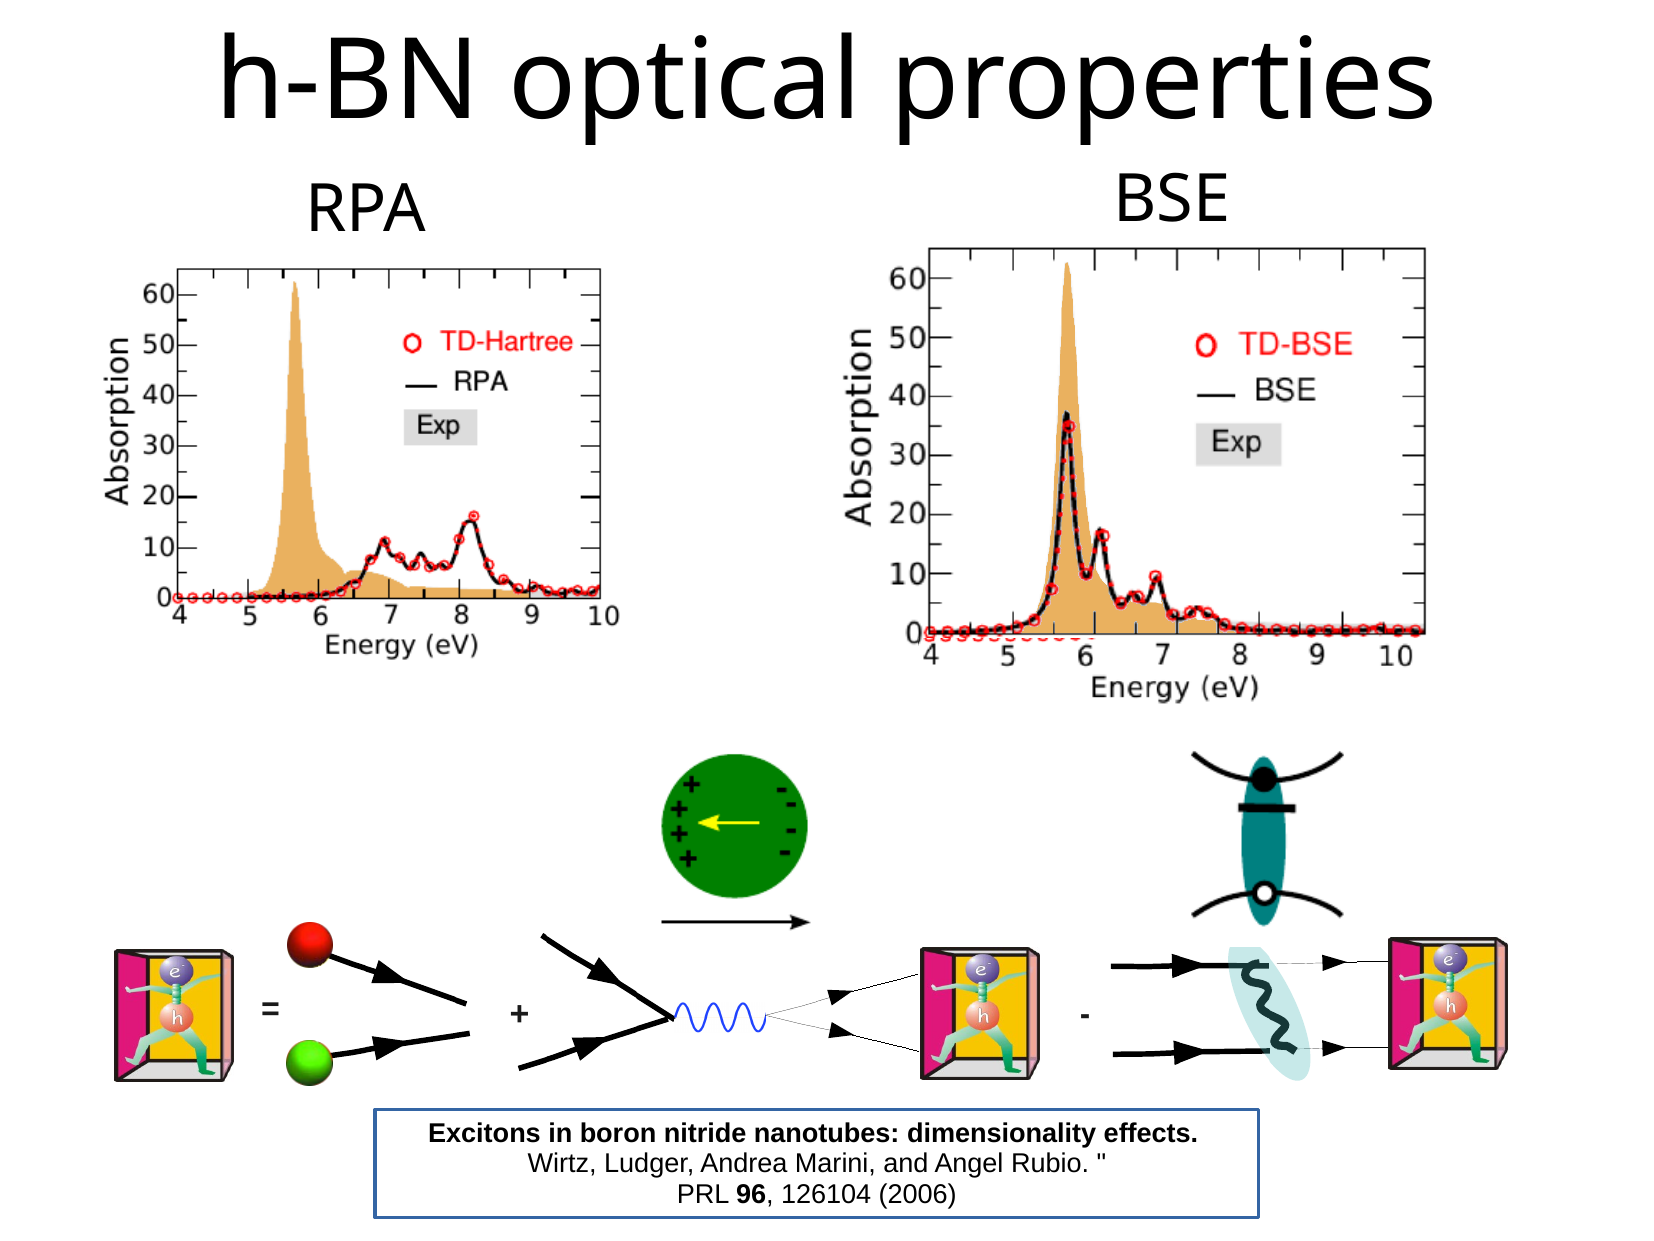

# h-BN optical properties
BSE
RPA
Excitons in boron nitride nanotubes: dimensionality effects.
Wirtz, Ludger, Andrea Marini, and Angel Rubio. "
PRL 96, 126104 (2006)